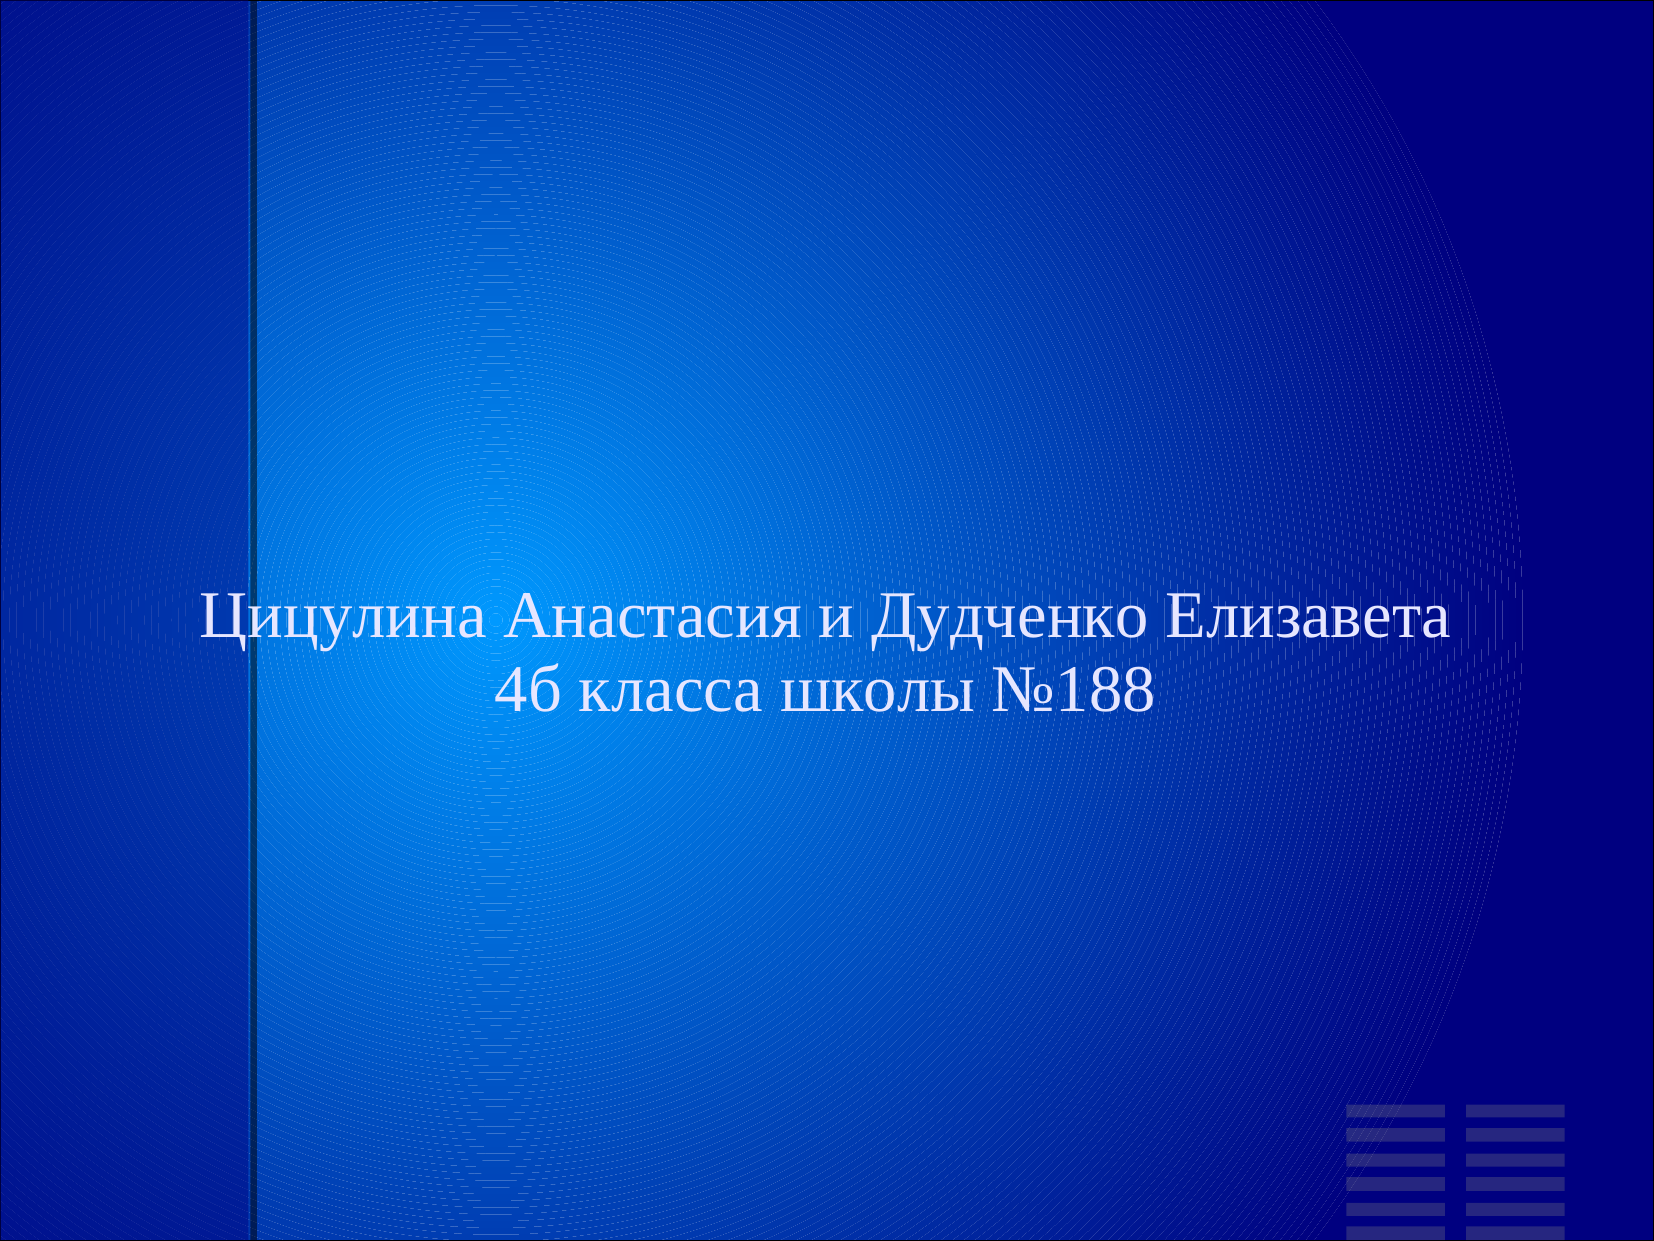

# Цицулина Анастасия и Дудченко Елизавета
4б класса школы №188